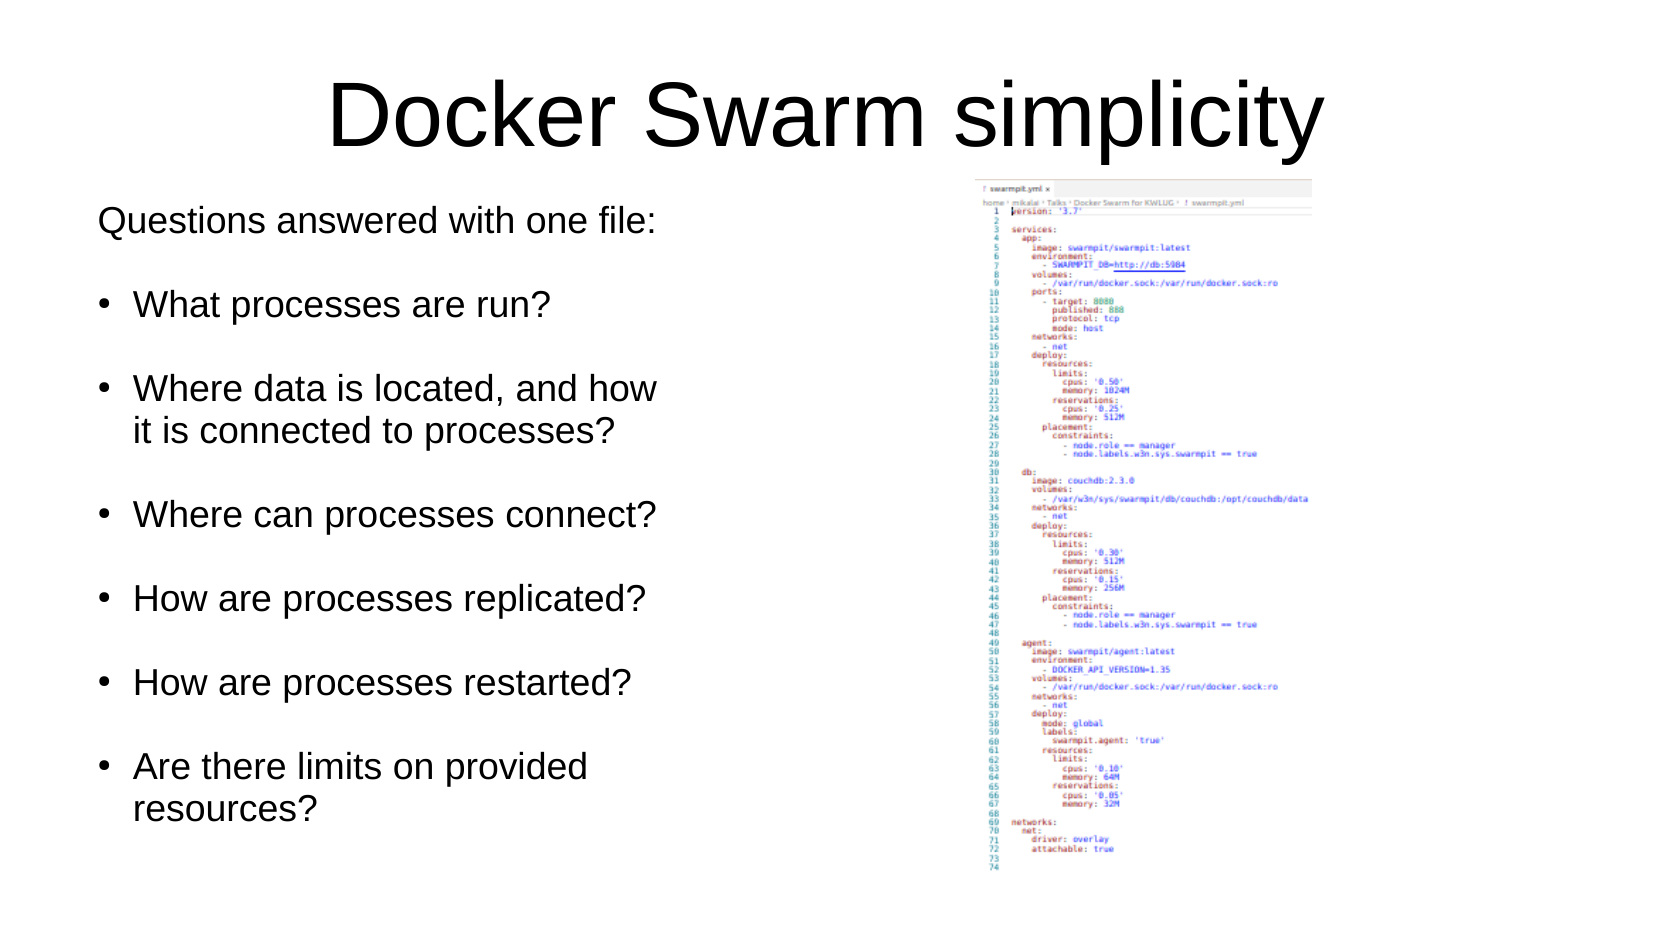

# Docker Swarm simplicity
Questions answered with one file:
What processes are run?
Where data is located, and how it is connected to processes?
Where can processes connect?
How are processes replicated?
How are processes restarted?
Are there limits on provided resources?